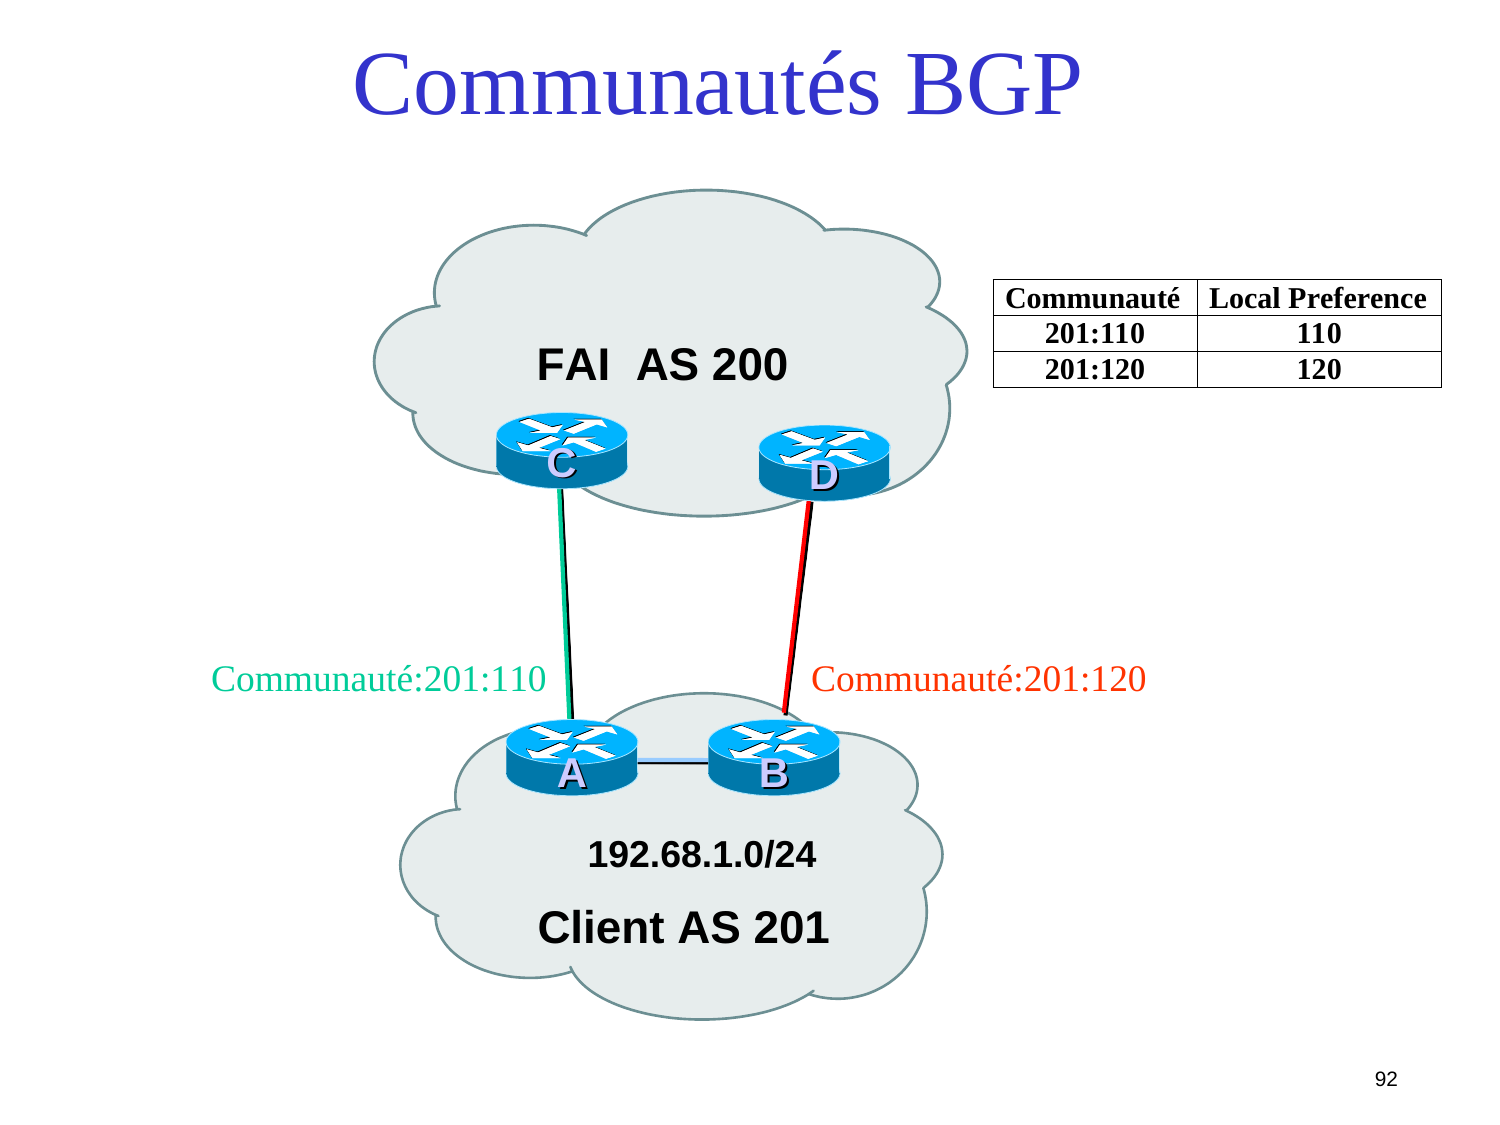

Communautés BGP
FAI AS 200
C
D
Communauté:201:110
Communauté:201:120
A
B
192.68.1.0/24
Client AS 201